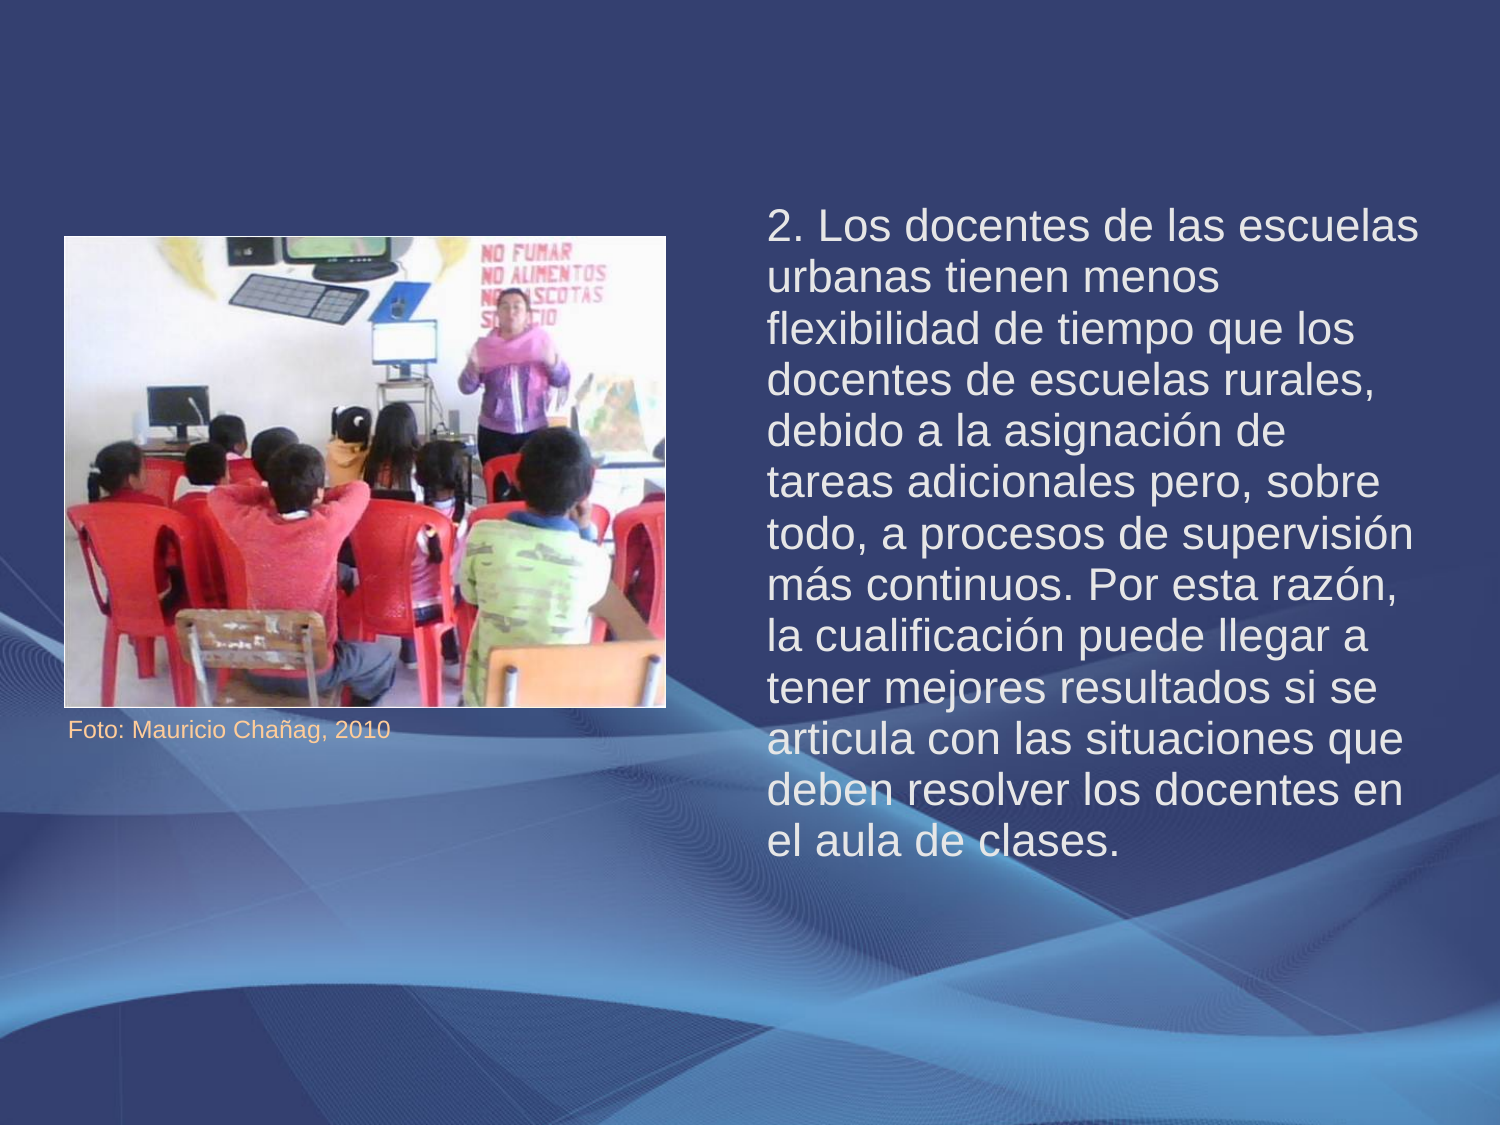

# 2. Los docentes de las escuelas urbanas tienen menos flexibilidad de tiempo que los docentes de escuelas rurales, debido a la asignación de tareas adicionales pero, sobre todo, a procesos de supervisión más continuos. Por esta razón, la cualificación puede llegar a tener mejores resultados si se articula con las situaciones que deben resolver los docentes en el aula de clases.
Foto: Mauricio Chañag, 2010